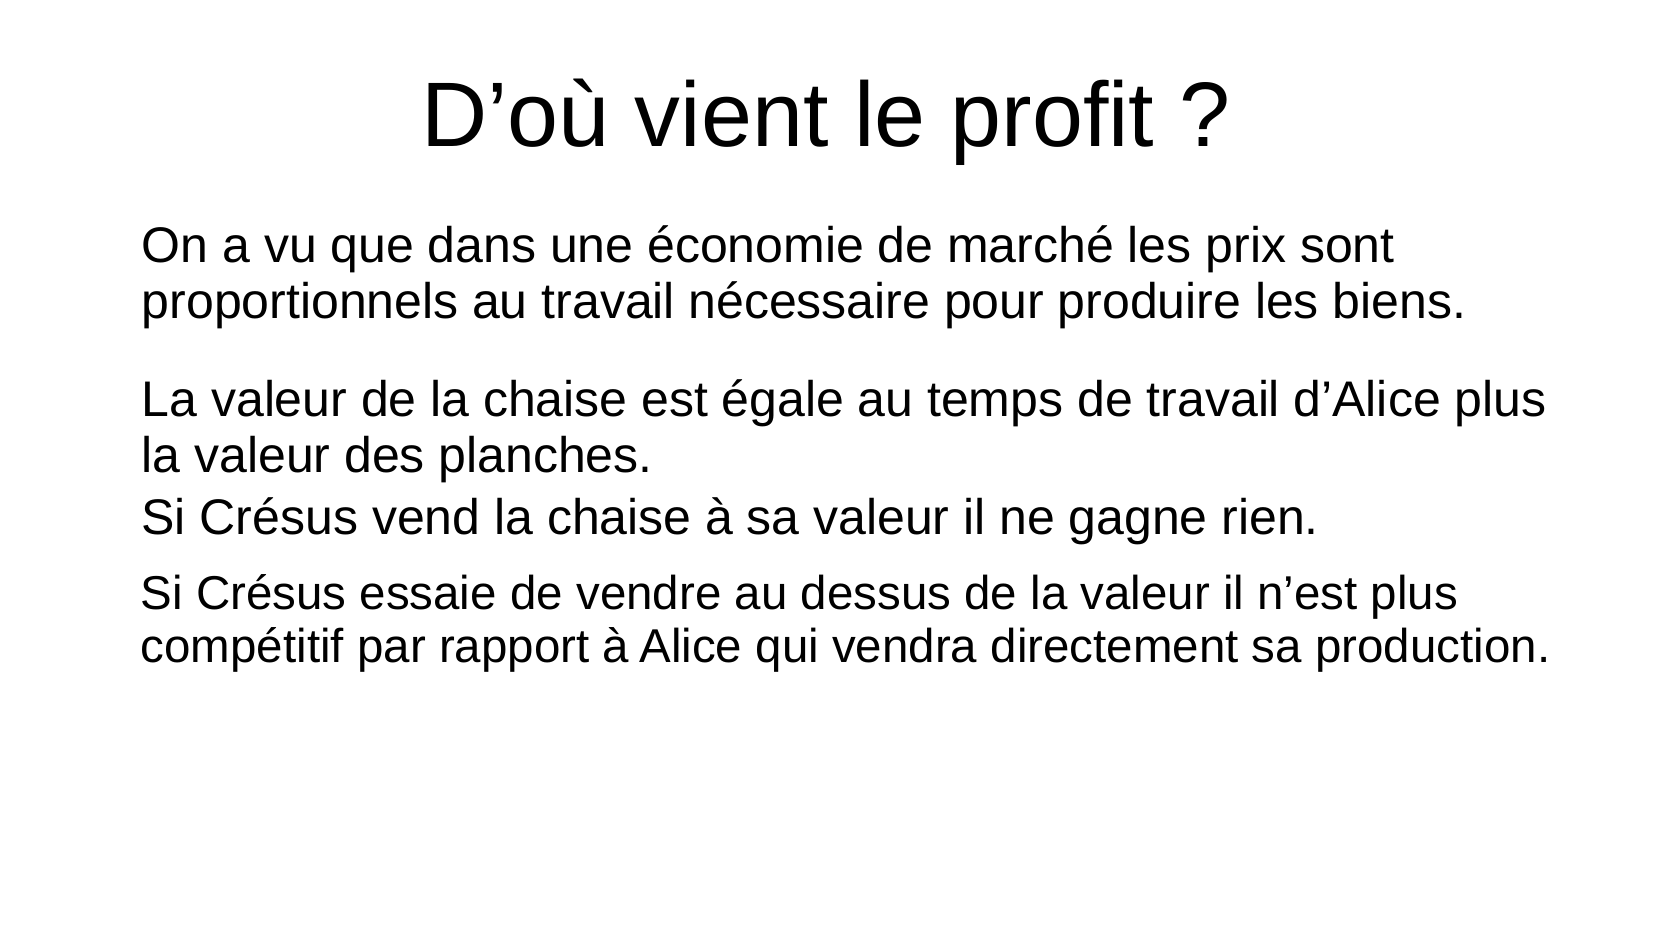

# D’où vient le profit ?
On a vu que dans une économie de marché les prix sont proportionnels au travail nécessaire pour produire les biens.
La valeur de la chaise est égale au temps de travail d’Alice plus la valeur des planches.
Si Crésus vend la chaise à sa valeur il ne gagne rien.
Si Crésus essaie de vendre au dessus de la valeur il n’est plus compétitif par rapport à Alice qui vendra directement sa production.